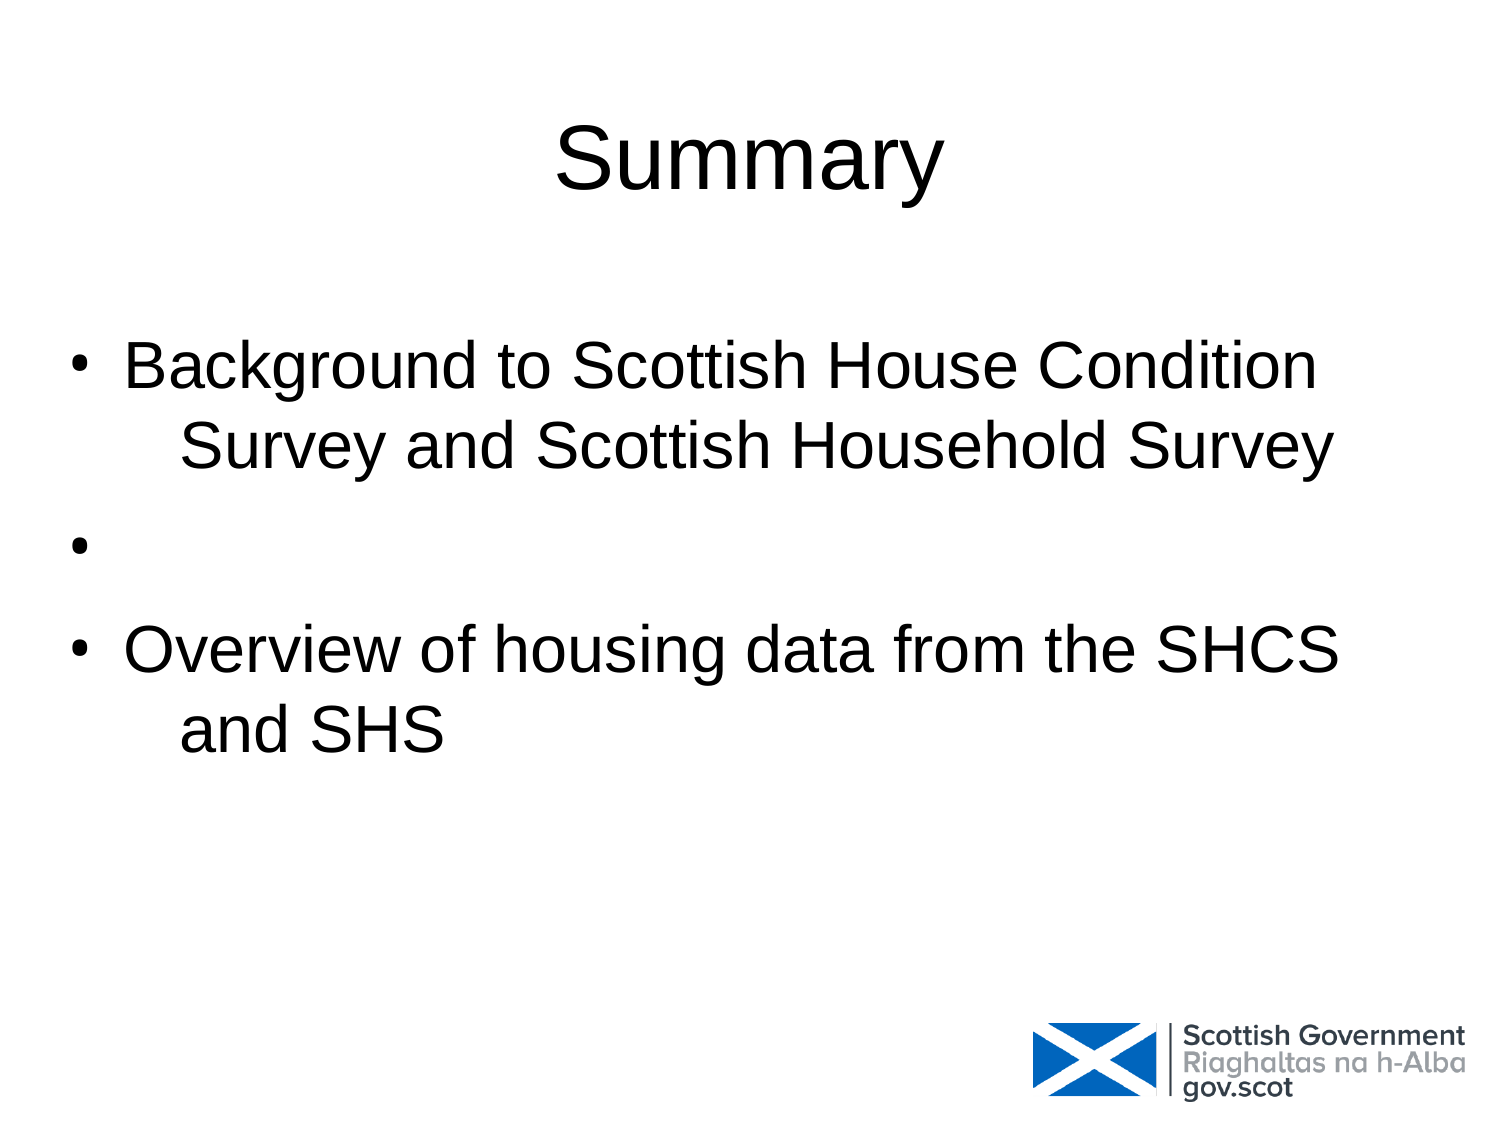

Summary
# Background to Scottish House Condition Survey and Scottish Household Survey
Overview of housing data from the SHCS and SHS